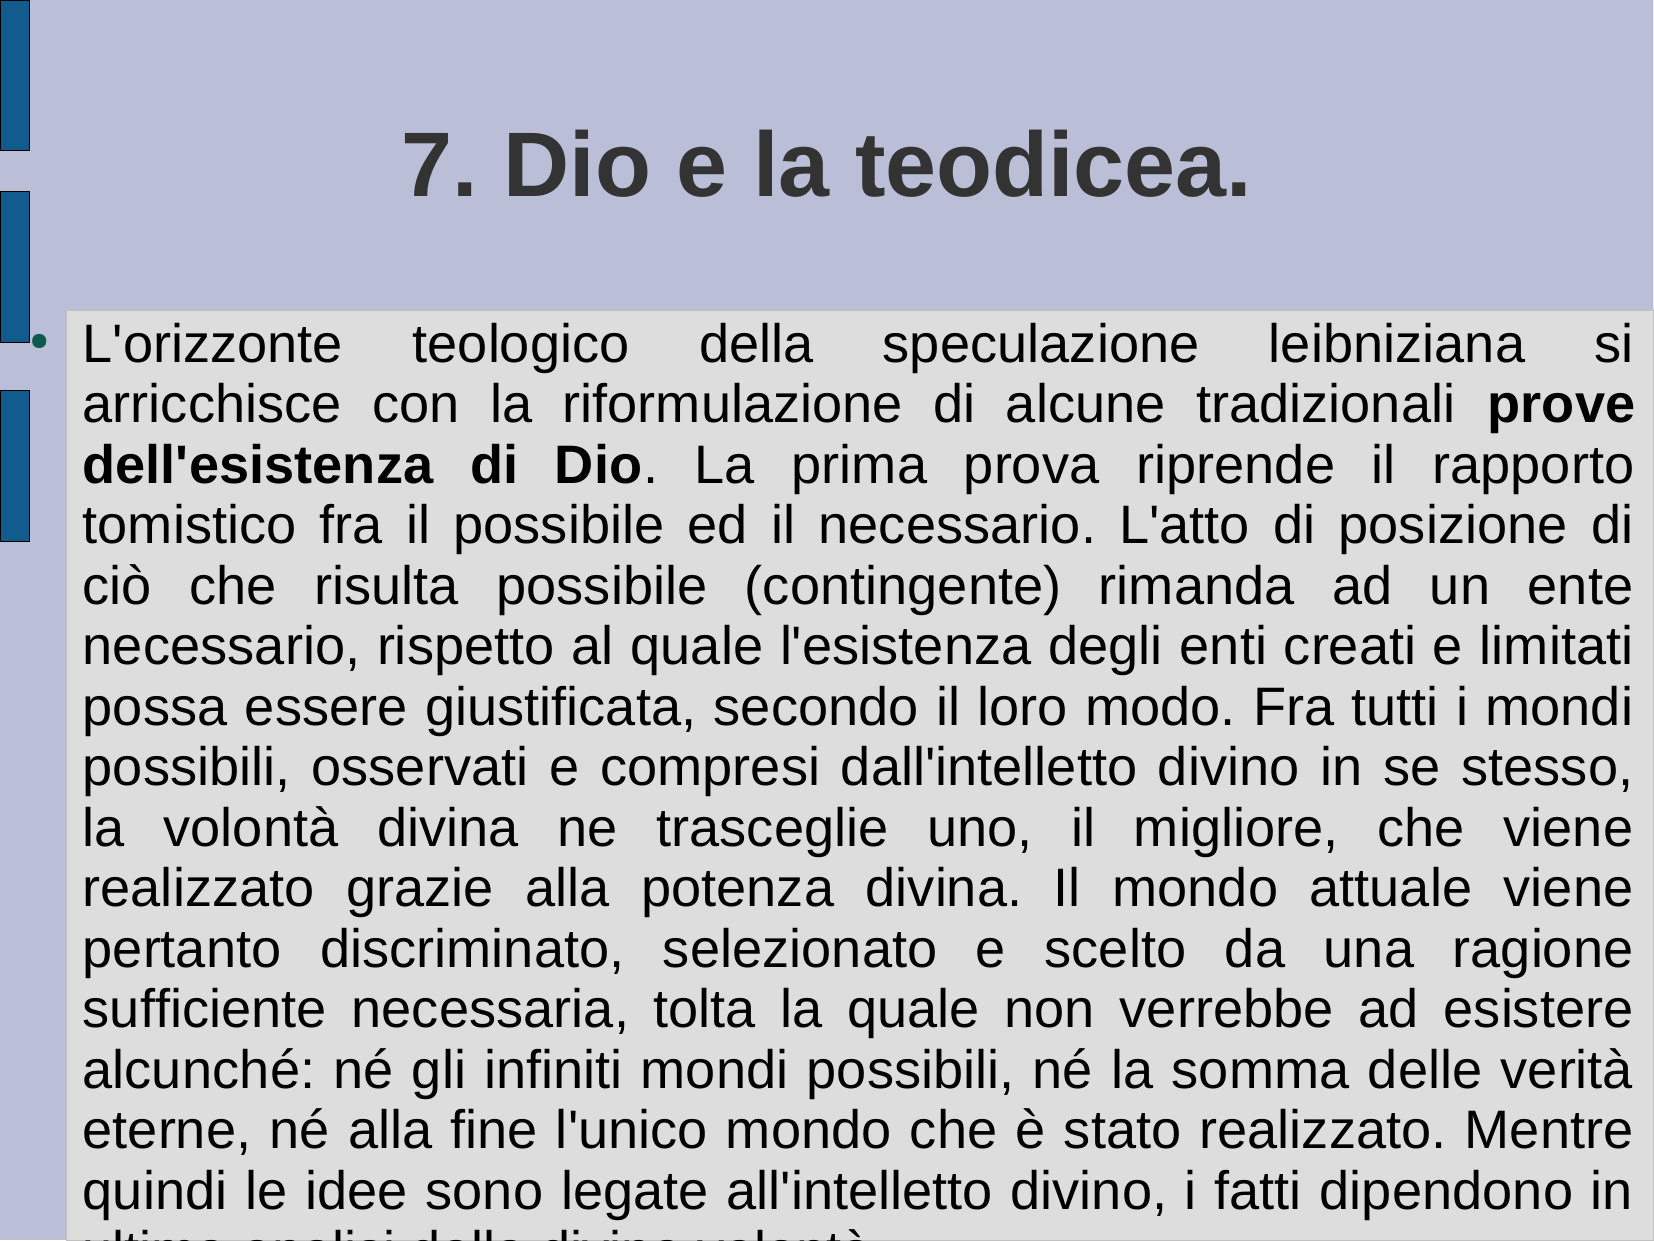

# 7. Dio e la teodicea.
L'orizzonte teologico della speculazione leibniziana si arricchisce con la riformulazione di alcune tradizionali prove dell'esistenza di Dio. La prima prova riprende il rapporto tomistico fra il possibile ed il necessario. L'atto di posizione di ciò che risulta possibile (contingente) rimanda ad un ente necessario, rispetto al quale l'esistenza degli enti creati e limitati possa essere giustificata, secondo il loro modo. Fra tutti i mondi possibili, osservati e compresi dall'intelletto divino in se stesso, la volontà divina ne trasceglie uno, il migliore, che viene realizzato grazie alla potenza divina. Il mondo attuale viene pertanto discriminato, selezionato e scelto da una ragione sufficiente necessaria, tolta la quale non verrebbe ad esistere alcunché: né gli infiniti mondi possibili, né la somma delle verità eterne, né alla fine l'unico mondo che è stato realizzato. Mentre quindi le idee sono legate all'intelletto divino, i fatti dipendono in ultima analisi dalla divina volontà.